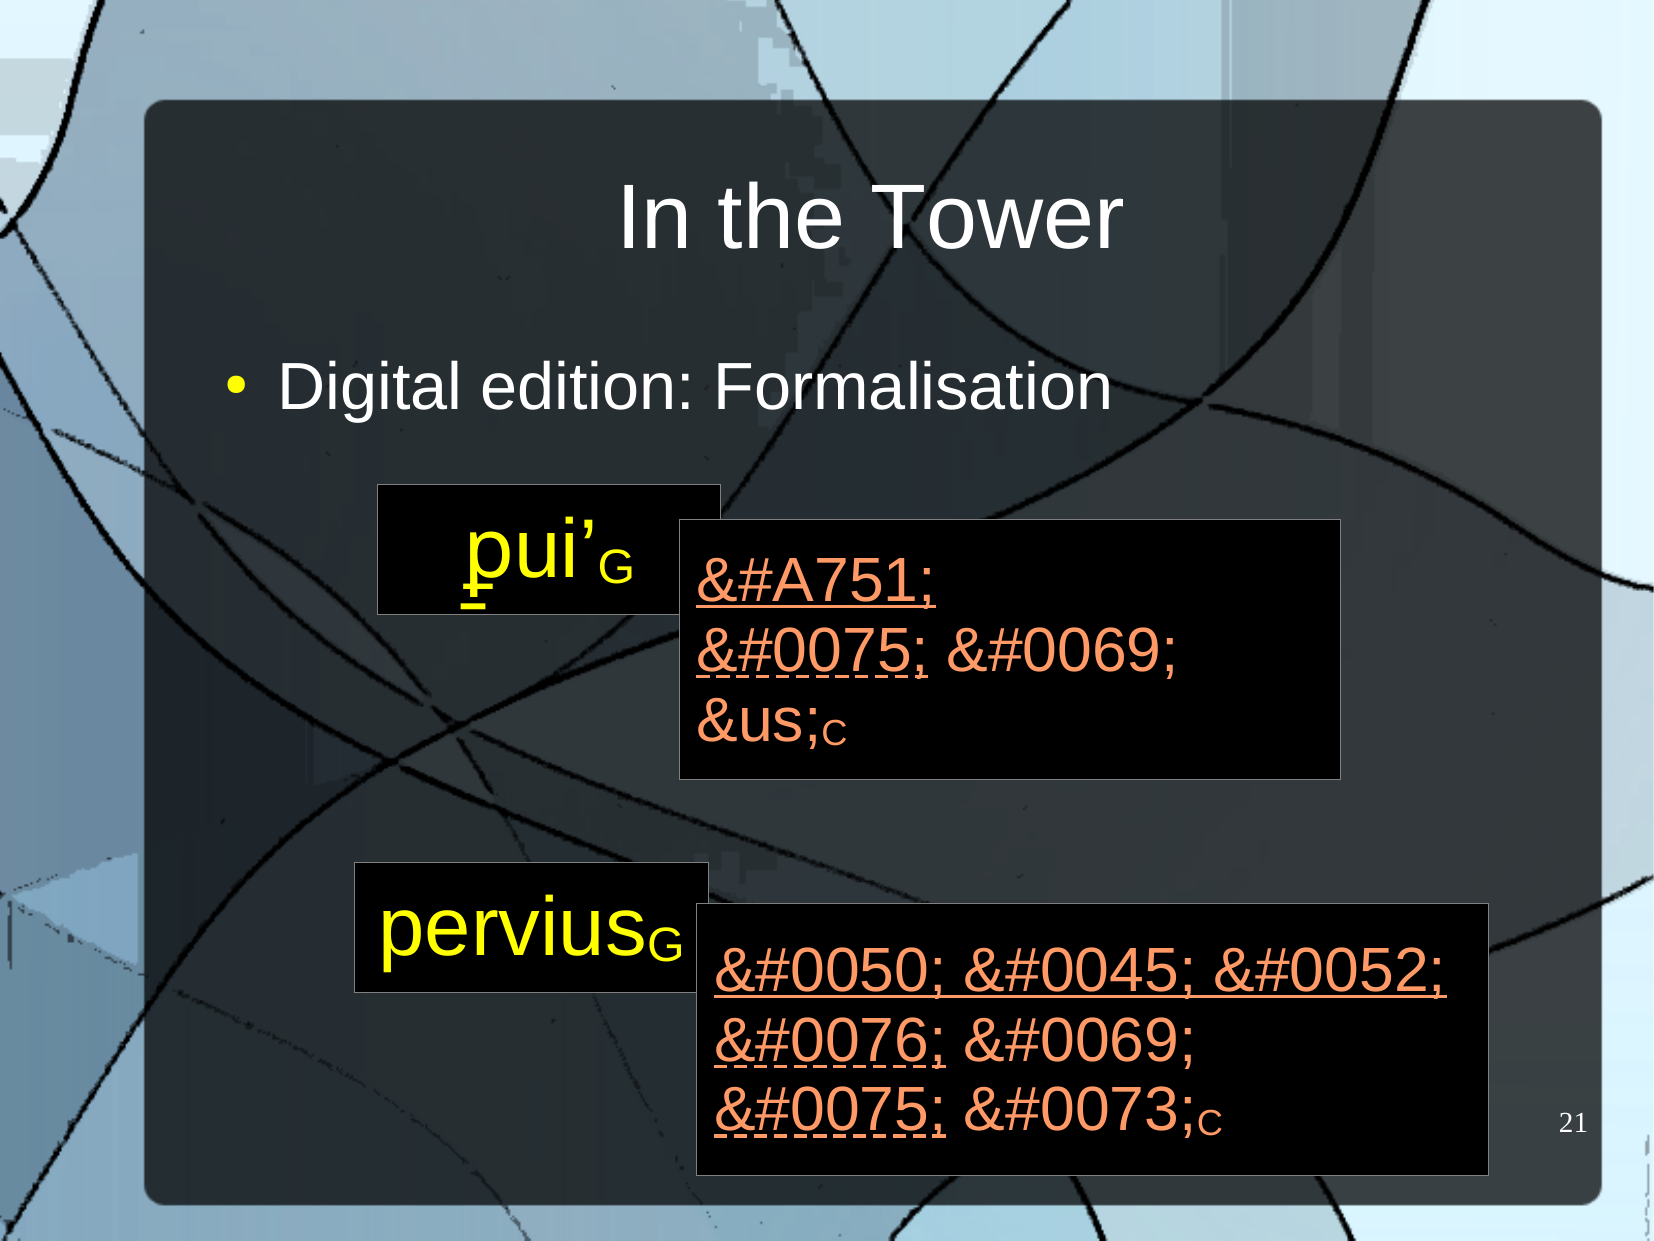

# In the Tower
Digital edition: Formalisation
ꝑ̱ui’G
 &#A751;
 &#0075; &#0069;
 &us;C
perviusG
 &#0050; &#0045; &#0052;
 &#0076; &#0069;
 &#0075; &#0073;C
21